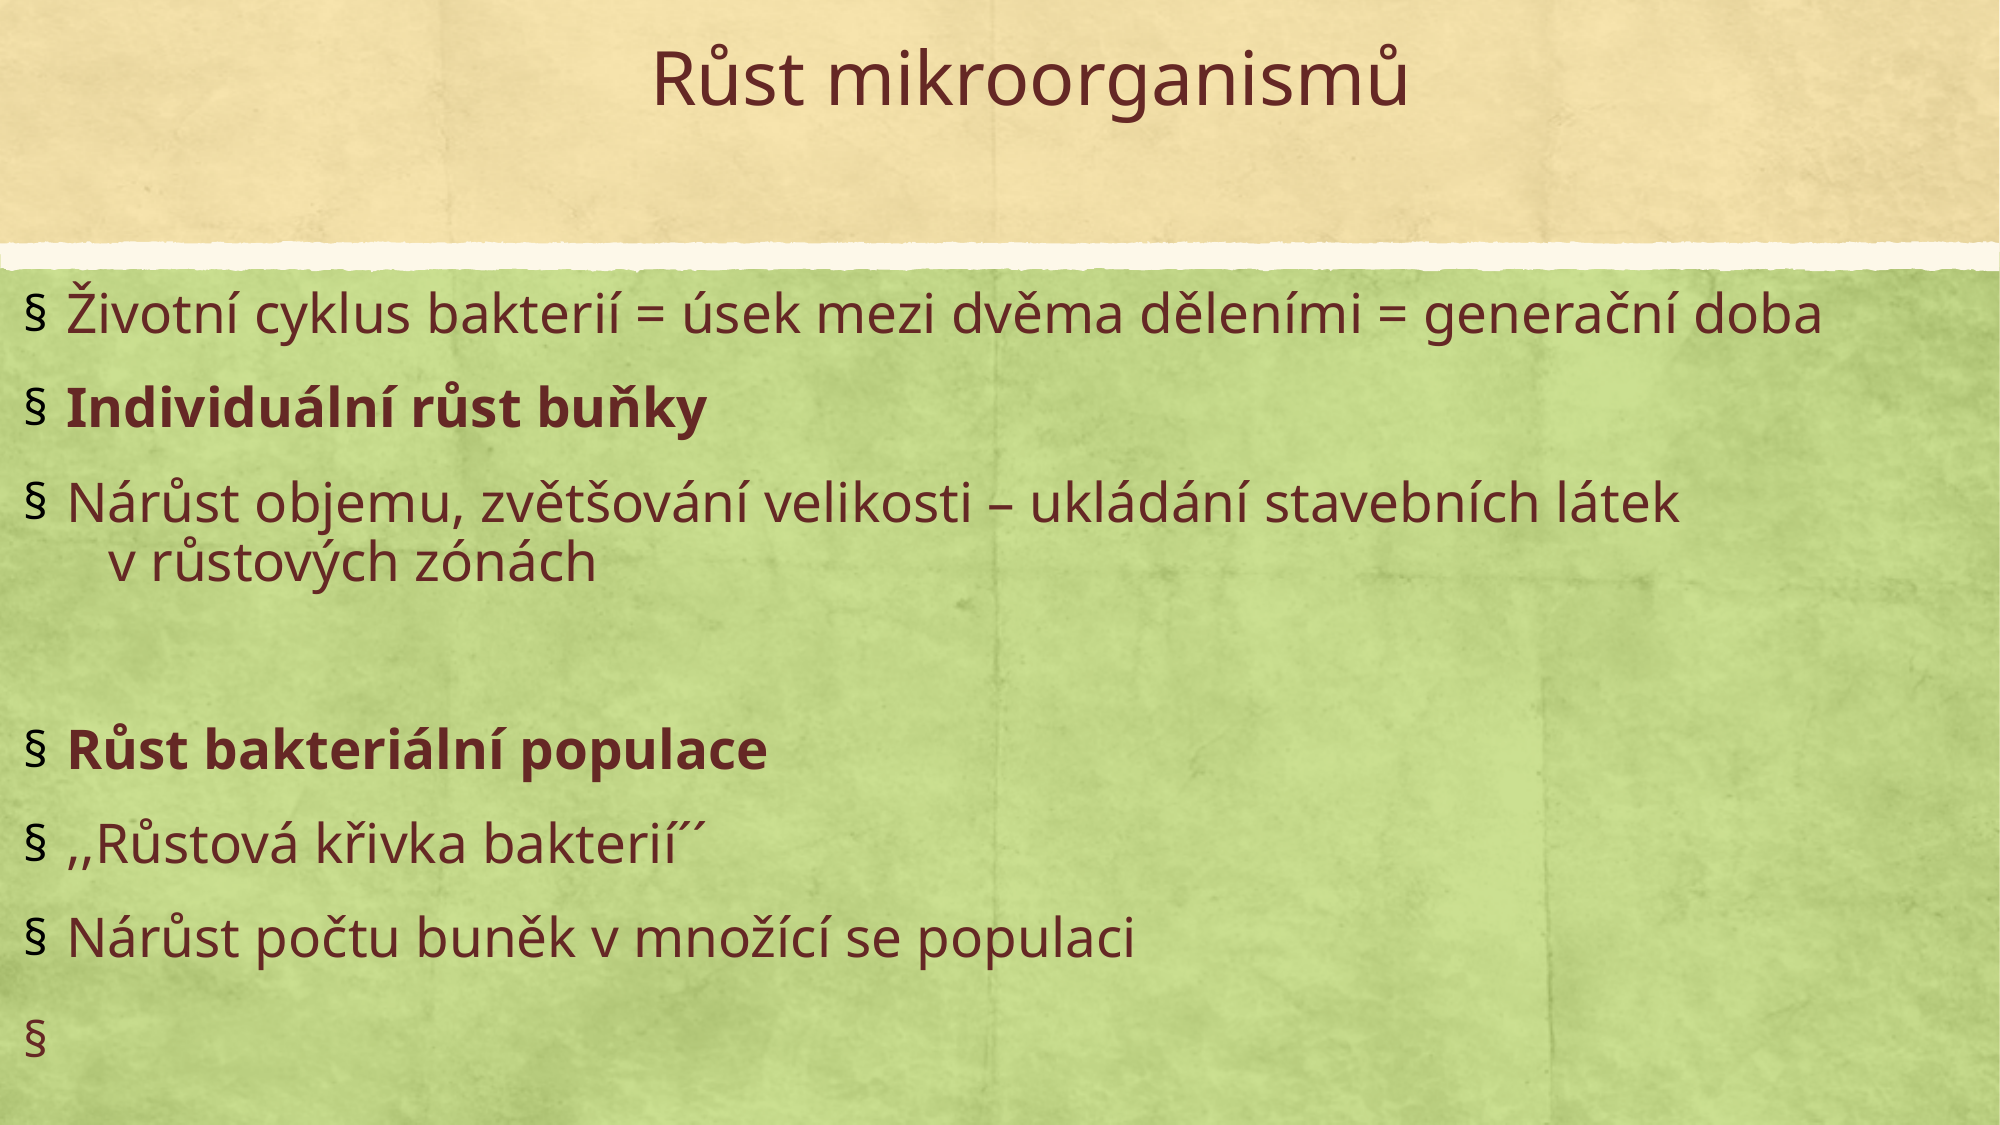

# Růst mikroorganismů
Životní cyklus bakterií = úsek mezi dvěma děleními = generační doba
Individuální růst buňky
Nárůst objemu, zvětšování velikosti – ukládání stavebních látek v růstových zónách
Růst bakteriální populace
,,Růstová křivka bakterií´´
Nárůst počtu buněk v množící se populaci